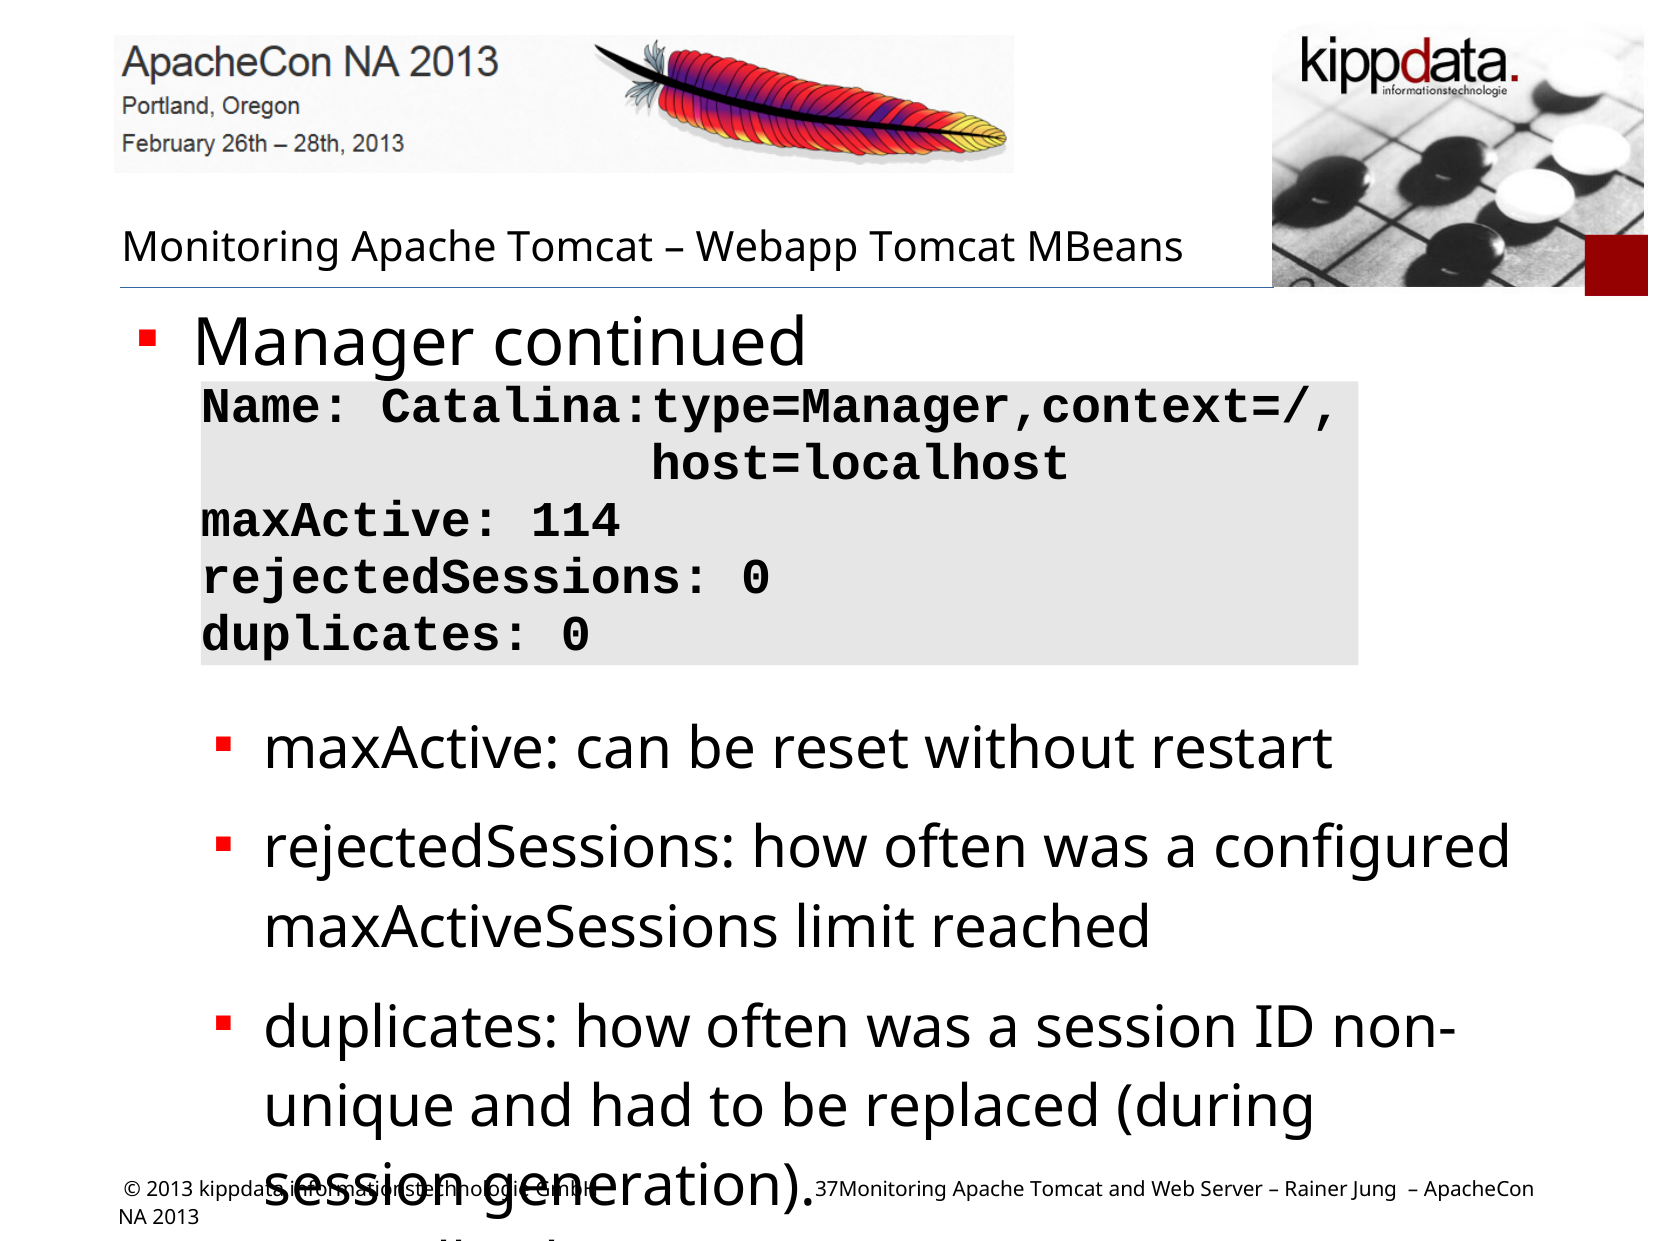

# Monitoring Apache Tomcat – Webapp Tomcat MBeans
Manager continued
maxActive: can be reset without restart
rejectedSessions: how often was a configured maxActiveSessions limit reached
duplicates: how often was a session ID non-unique and had to be replaced (during session generation).
Typically always “0”
Name: Catalina:type=Manager,context=/,
 host=localhost
maxActive: 114
rejectedSessions: 0
duplicates: 0